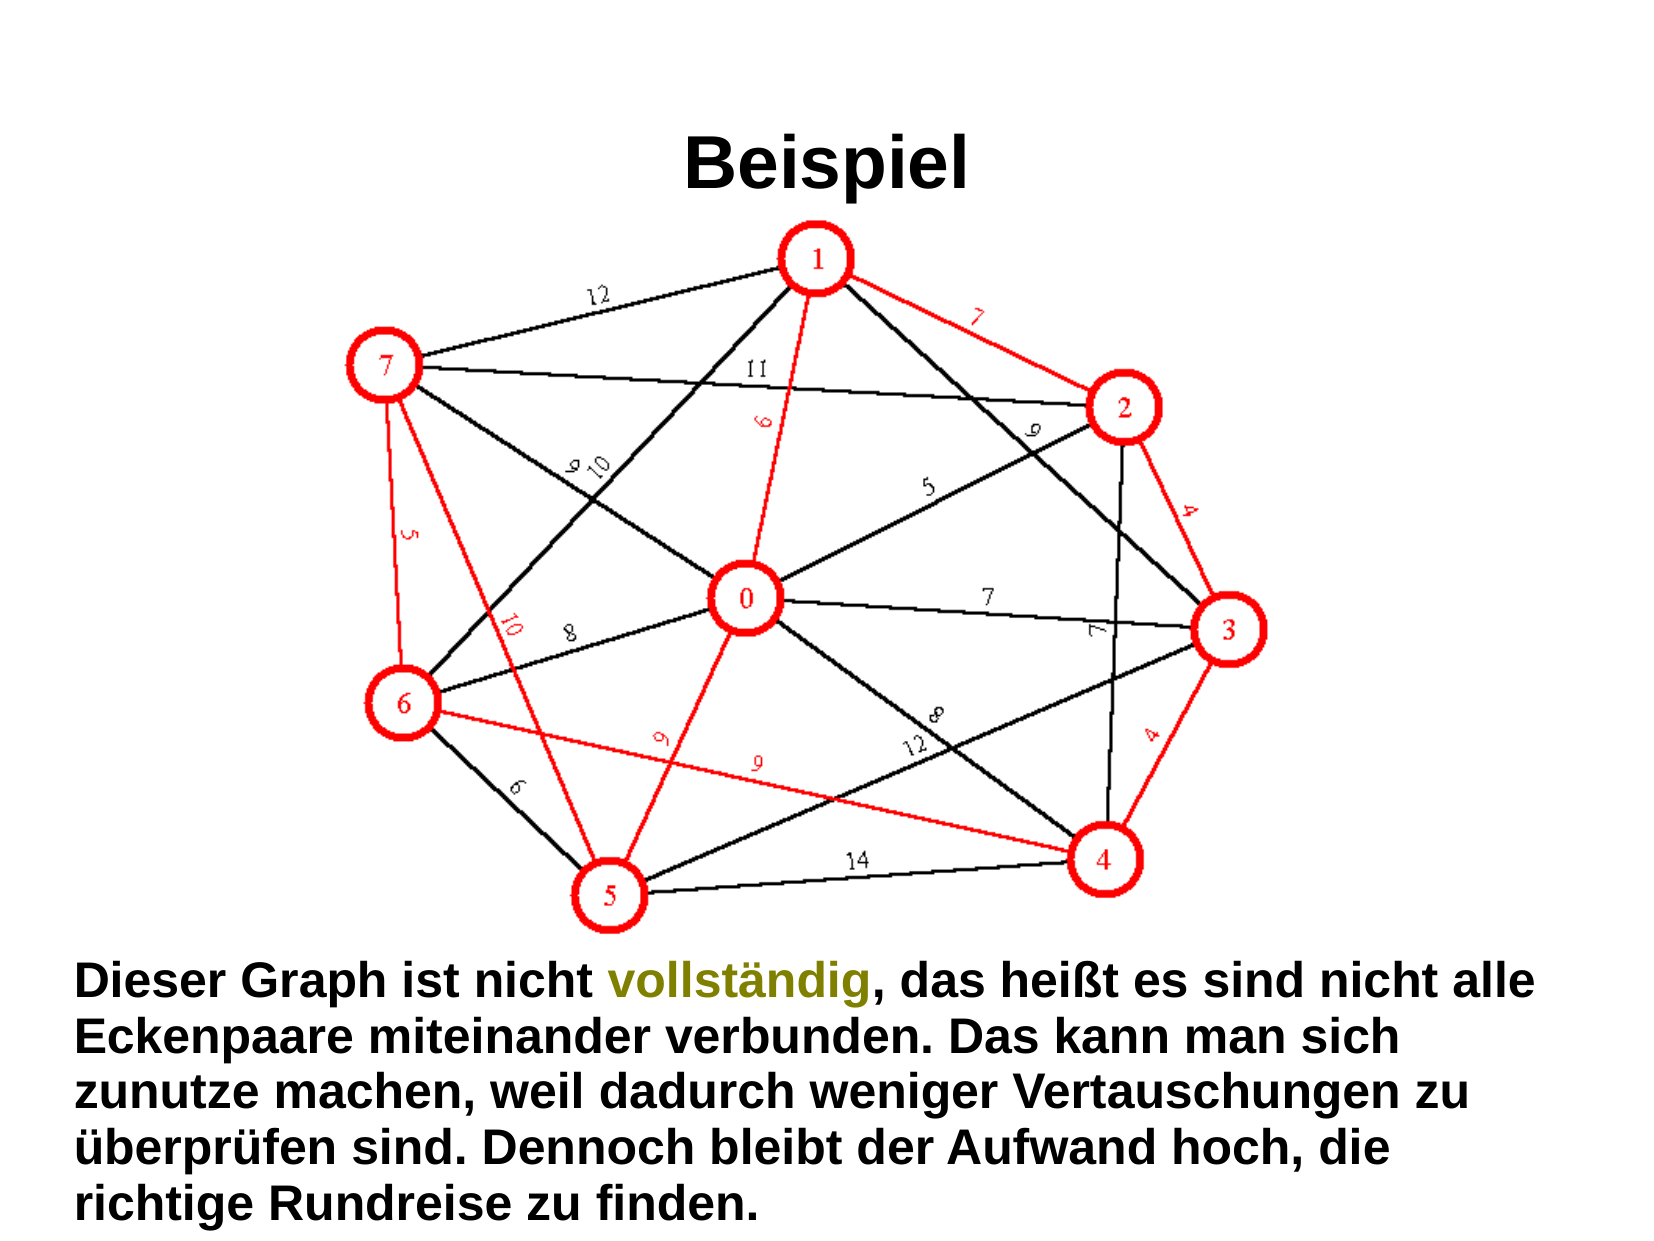

# Beispiel
Dieser Graph ist nicht vollständig, das heißt es sind nicht alle Eckenpaare miteinander verbunden. Das kann man sich zunutze machen, weil dadurch weniger Vertauschungen zu überprüfen sind. Dennoch bleibt der Aufwand hoch, die richtige Rundreise zu finden.